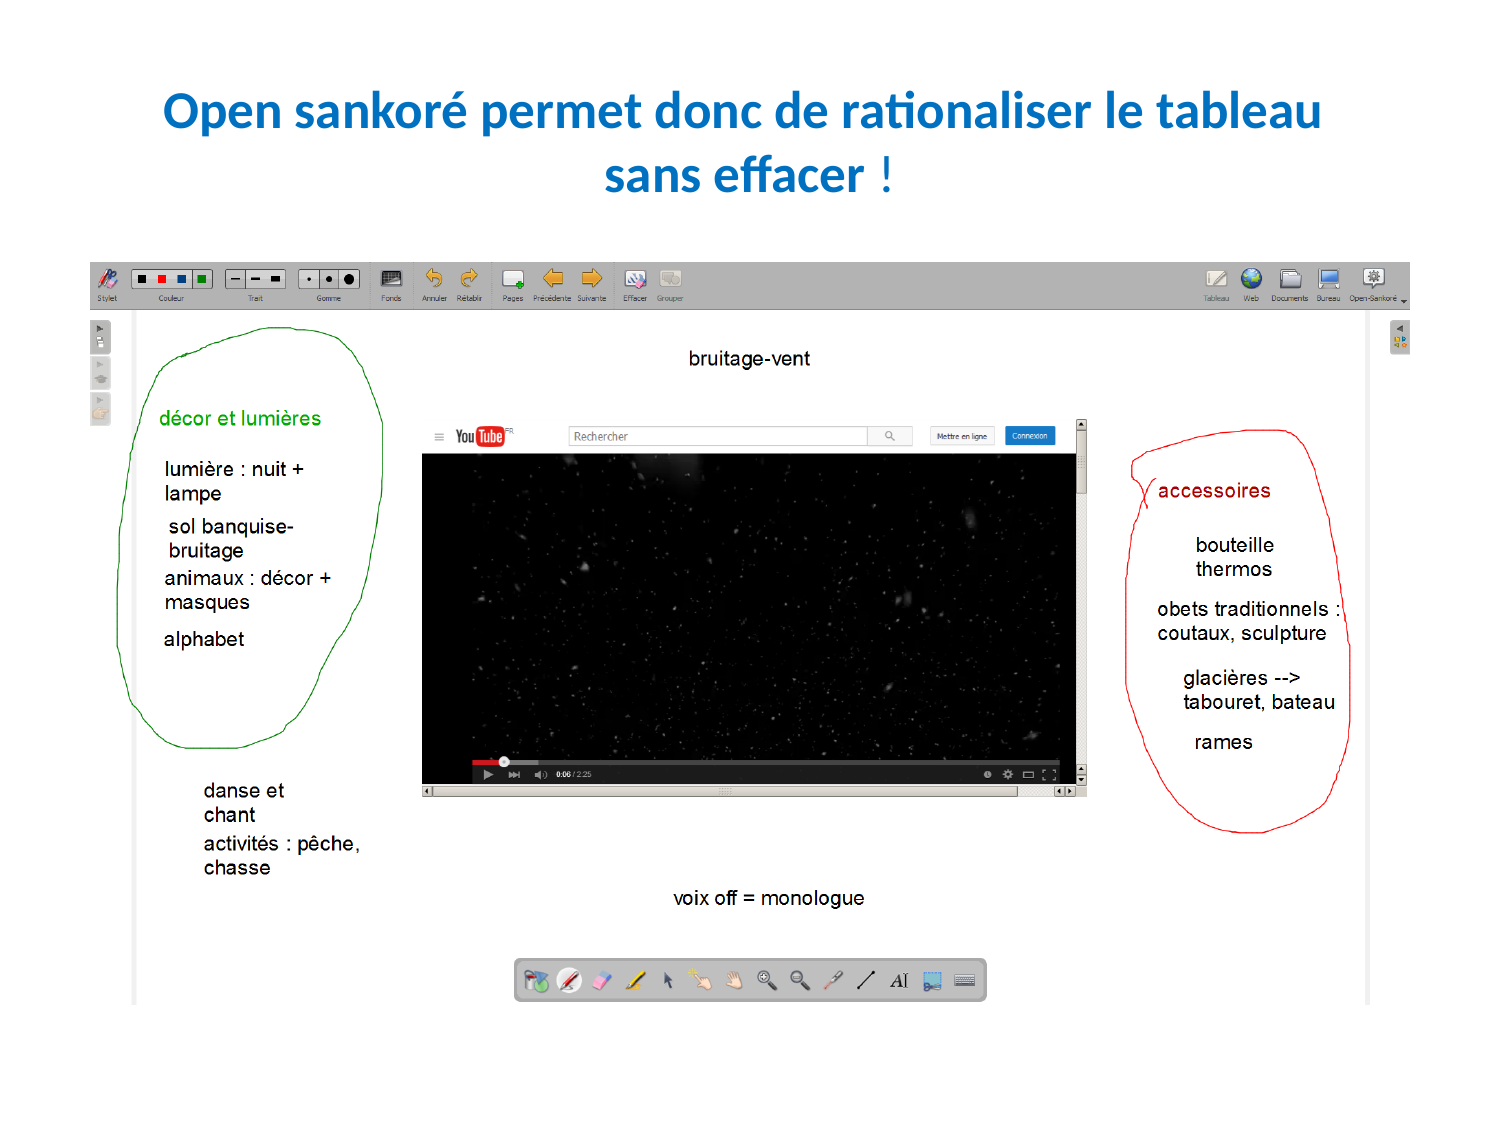

# Open sankoré permet donc de rationaliser le tableau sans effacer !